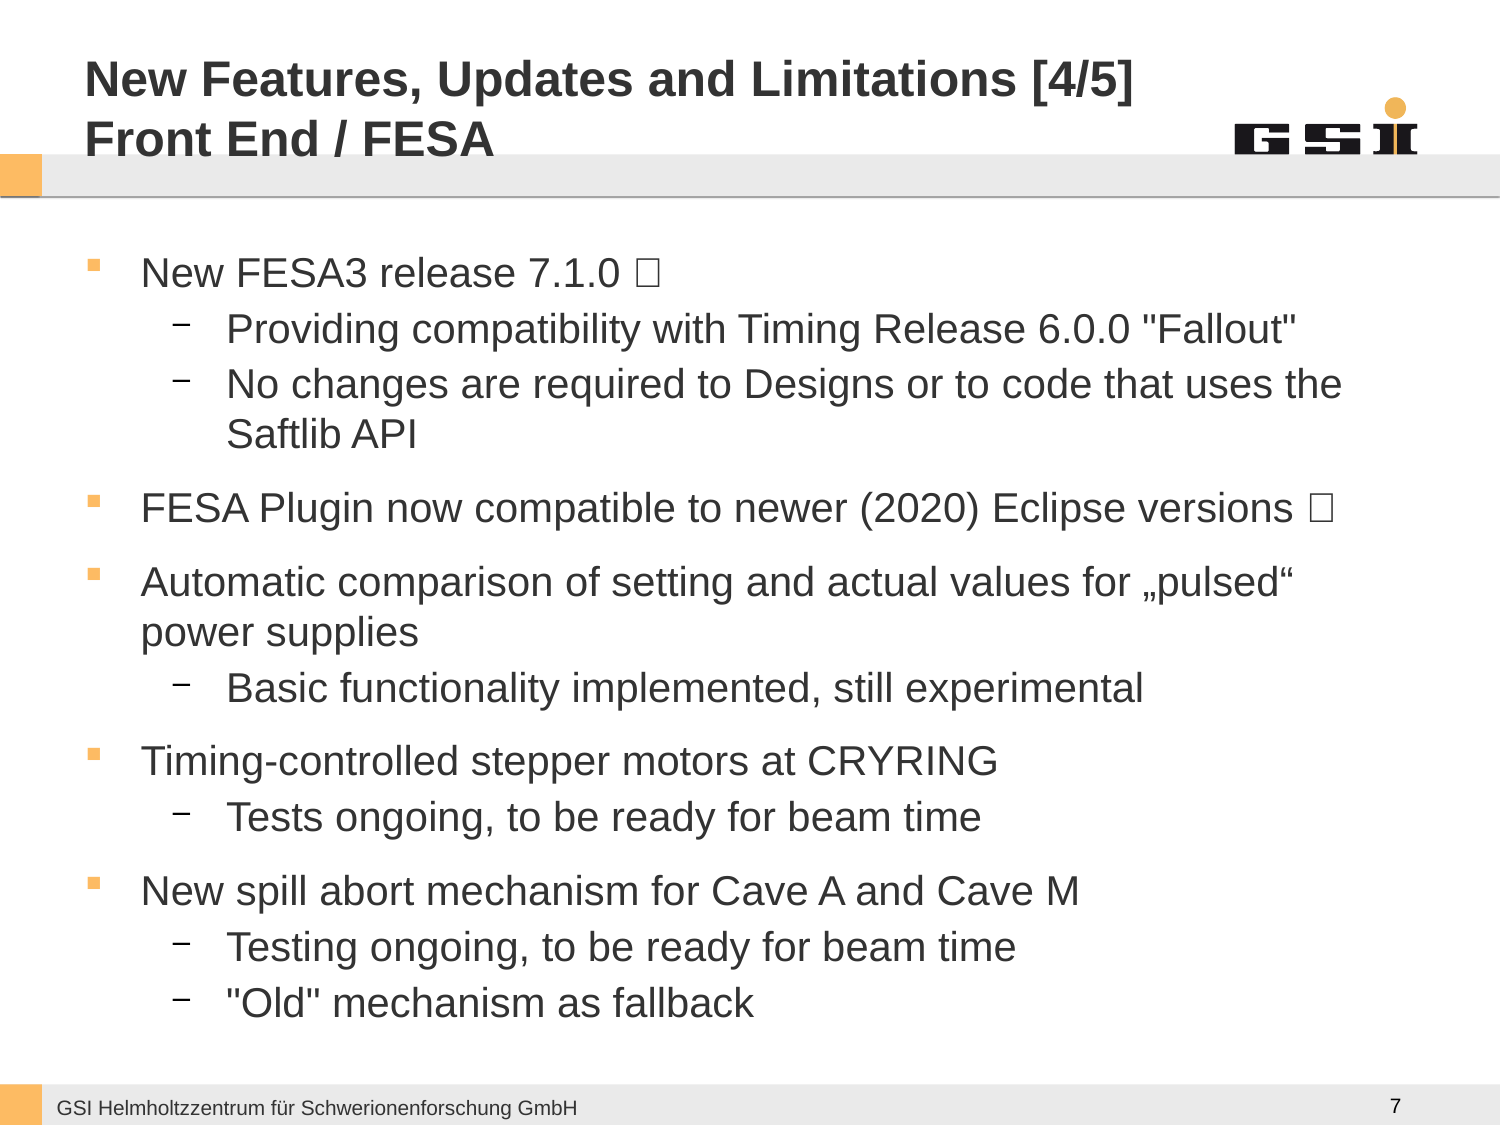

# New Features, Updates and Limitations [4/5] Front End / FESA
New FESA3 release 7.1.0 🔗
Providing compatibility with Timing Release 6.0.0 "Fallout"
No changes are required to Designs or to code that uses the Saftlib API
FESA Plugin now compatible to newer (2020) Eclipse versions 🔗
Automatic comparison of setting and actual values for „pulsed“ power supplies
Basic functionality implemented, still experimental
Timing-controlled stepper motors at CRYRING
Tests ongoing, to be ready for beam time
New spill abort mechanism for Cave A and Cave M
Testing ongoing, to be ready for beam time
"Old" mechanism as fallback